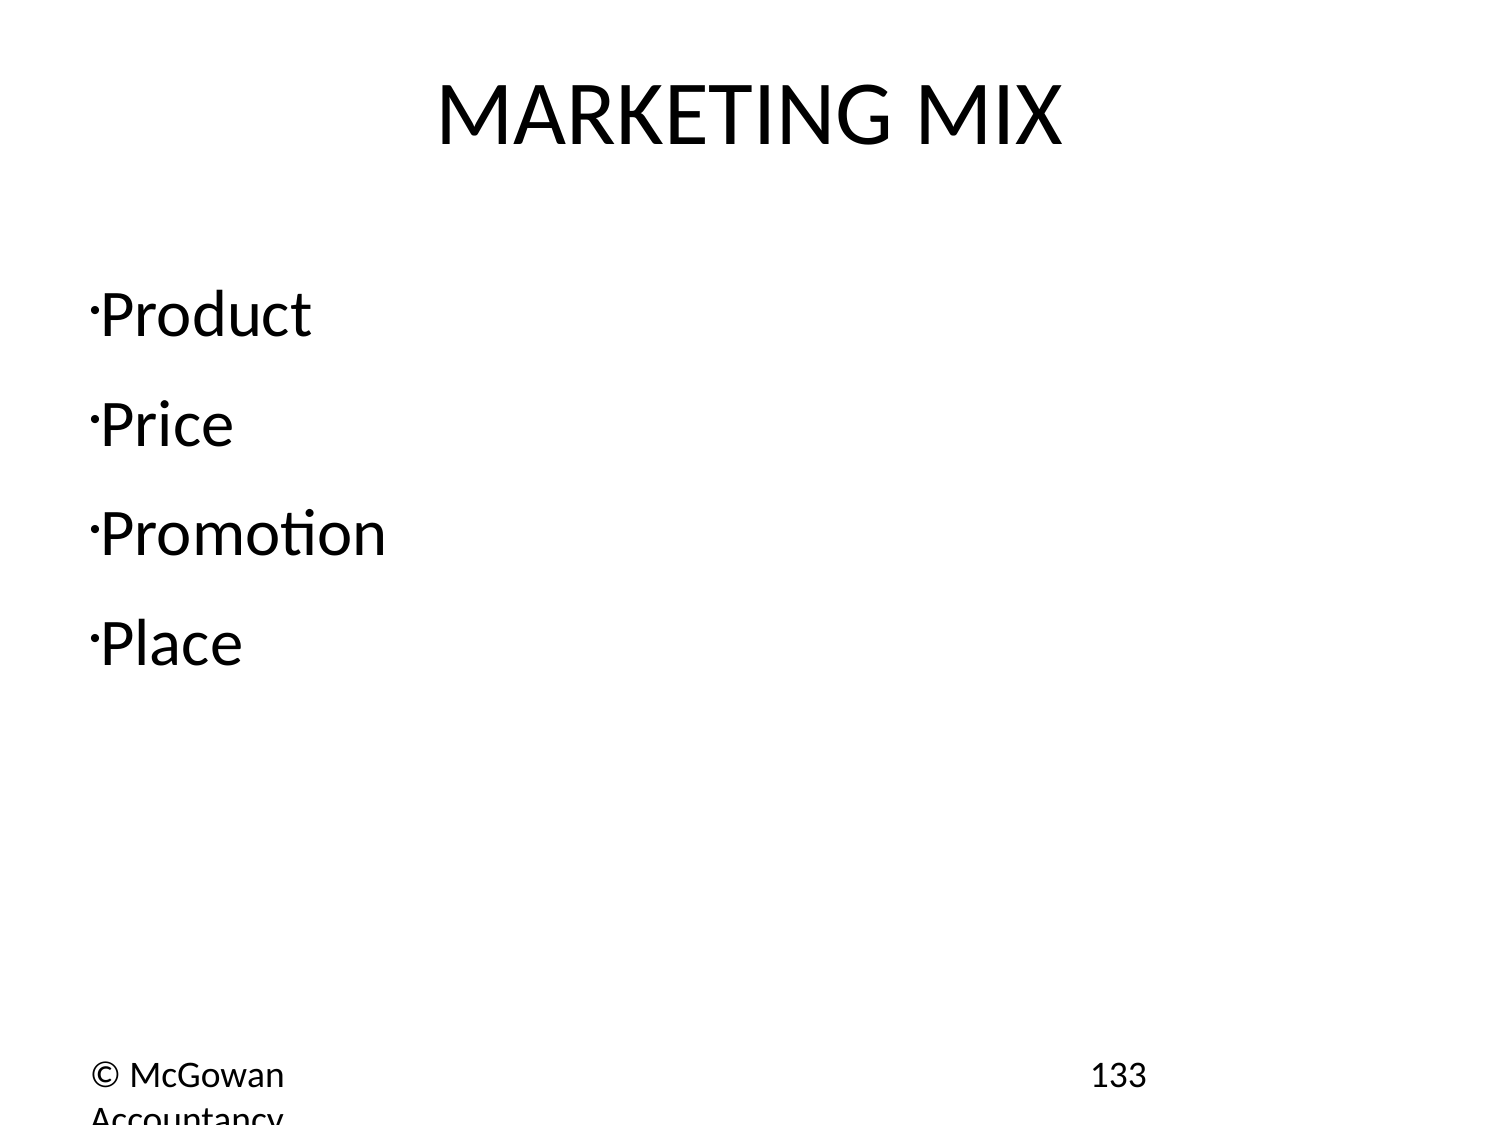

# MARKETING MIX
Product
Price
Promotion
Place
© McGowan Accountancy Services
133